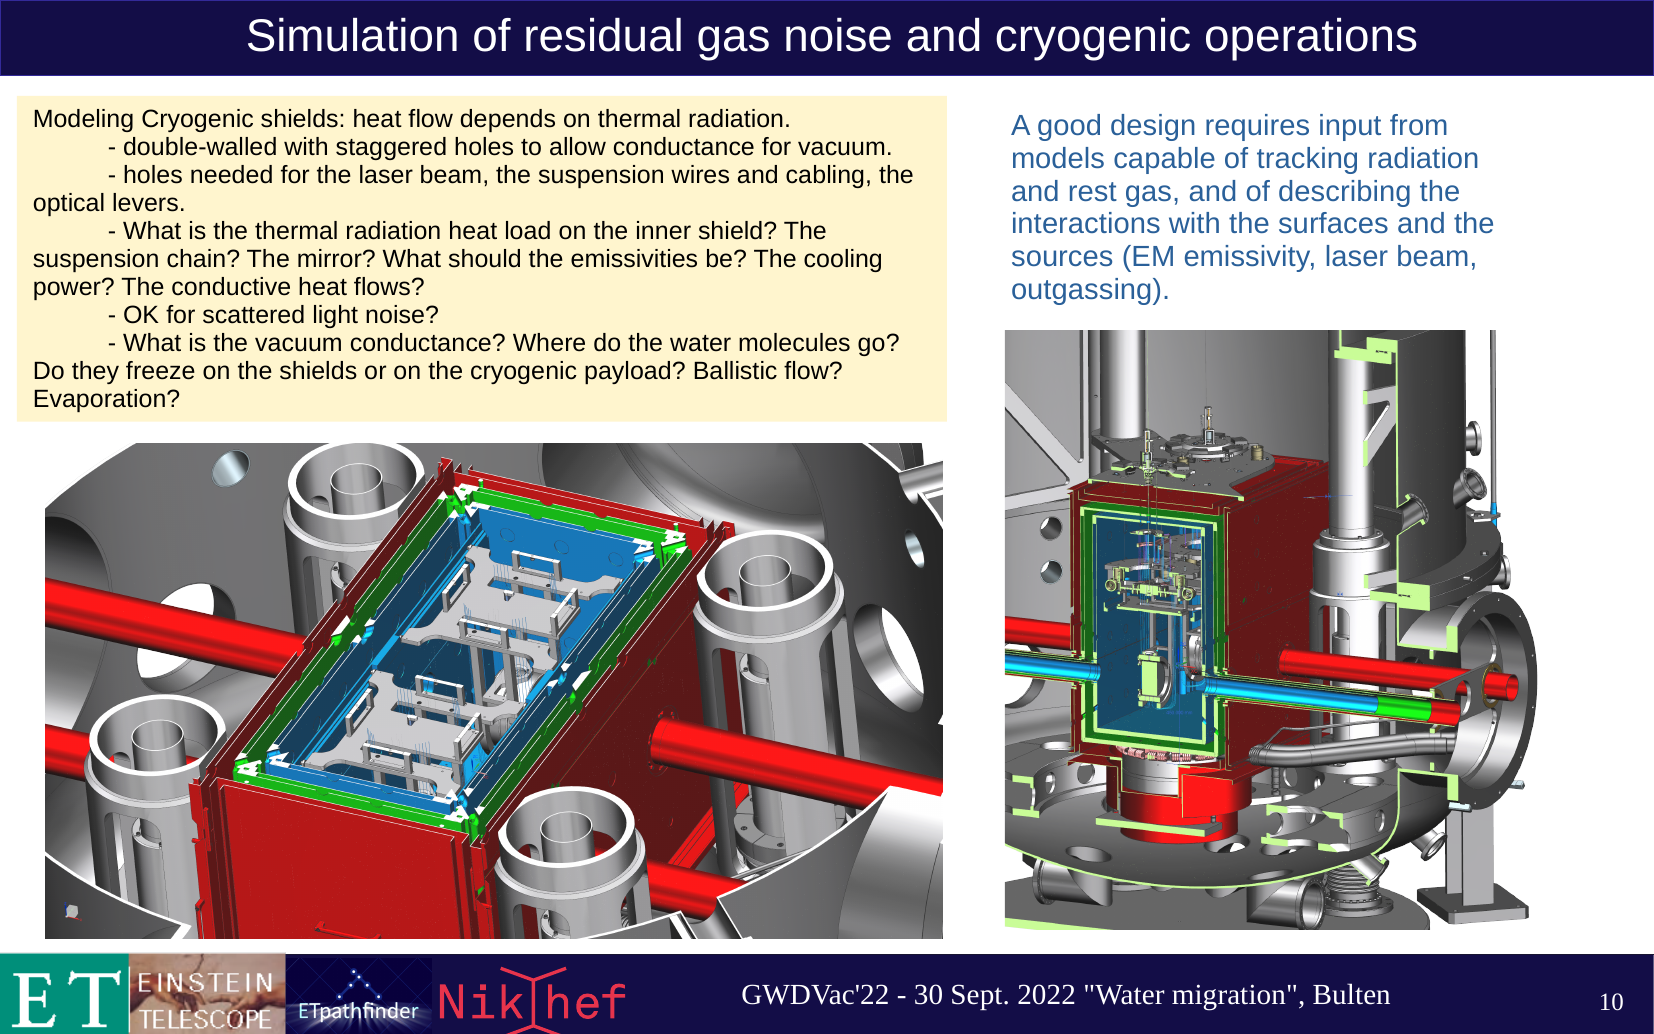

# Simulation of residual gas noise and cryogenic operations
Modeling Cryogenic shields: heat flow depends on thermal radiation.
	- double-walled with staggered holes to allow conductance for vacuum.
	- holes needed for the laser beam, the suspension wires and cabling, the optical levers.
	- What is the thermal radiation heat load on the inner shield? The suspension chain? The mirror? What should the emissivities be? The cooling power? The conductive heat flows?
	- OK for scattered light noise?
	- What is the vacuum conductance? Where do the water molecules go? Do they freeze on the shields or on the cryogenic payload? Ballistic flow? Evaporation?
A good design requires input from models capable of tracking radiation and rest gas, and of describing the interactions with the surfaces and the sources (EM emissivity, laser beam, outgassing).
GWDVac'22 - 30 Sept. 2022 "Water migration", Bulten
10